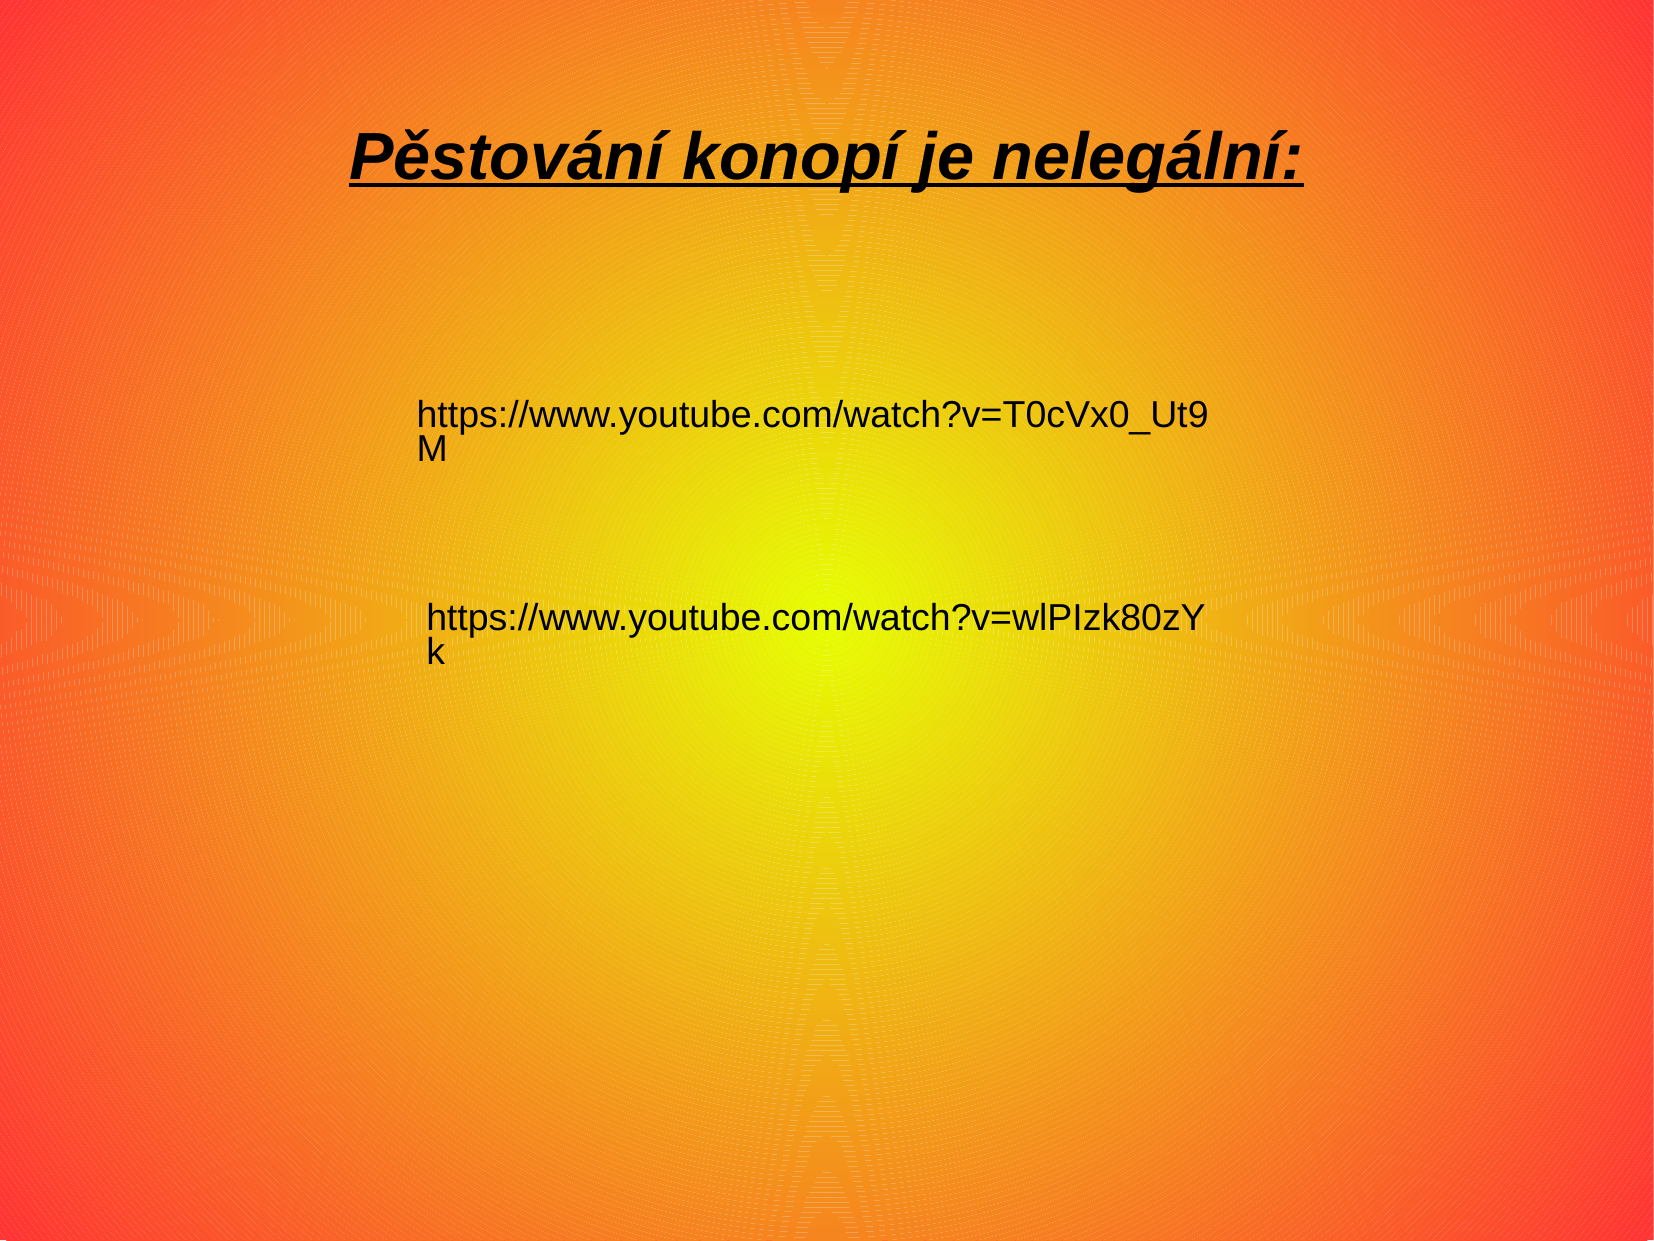

# Pěstování konopí je nelegální:
https://www.youtube.com/watch?v=T0cVx0_Ut9M
https://www.youtube.com/watch?v=wlPIzk80zYk